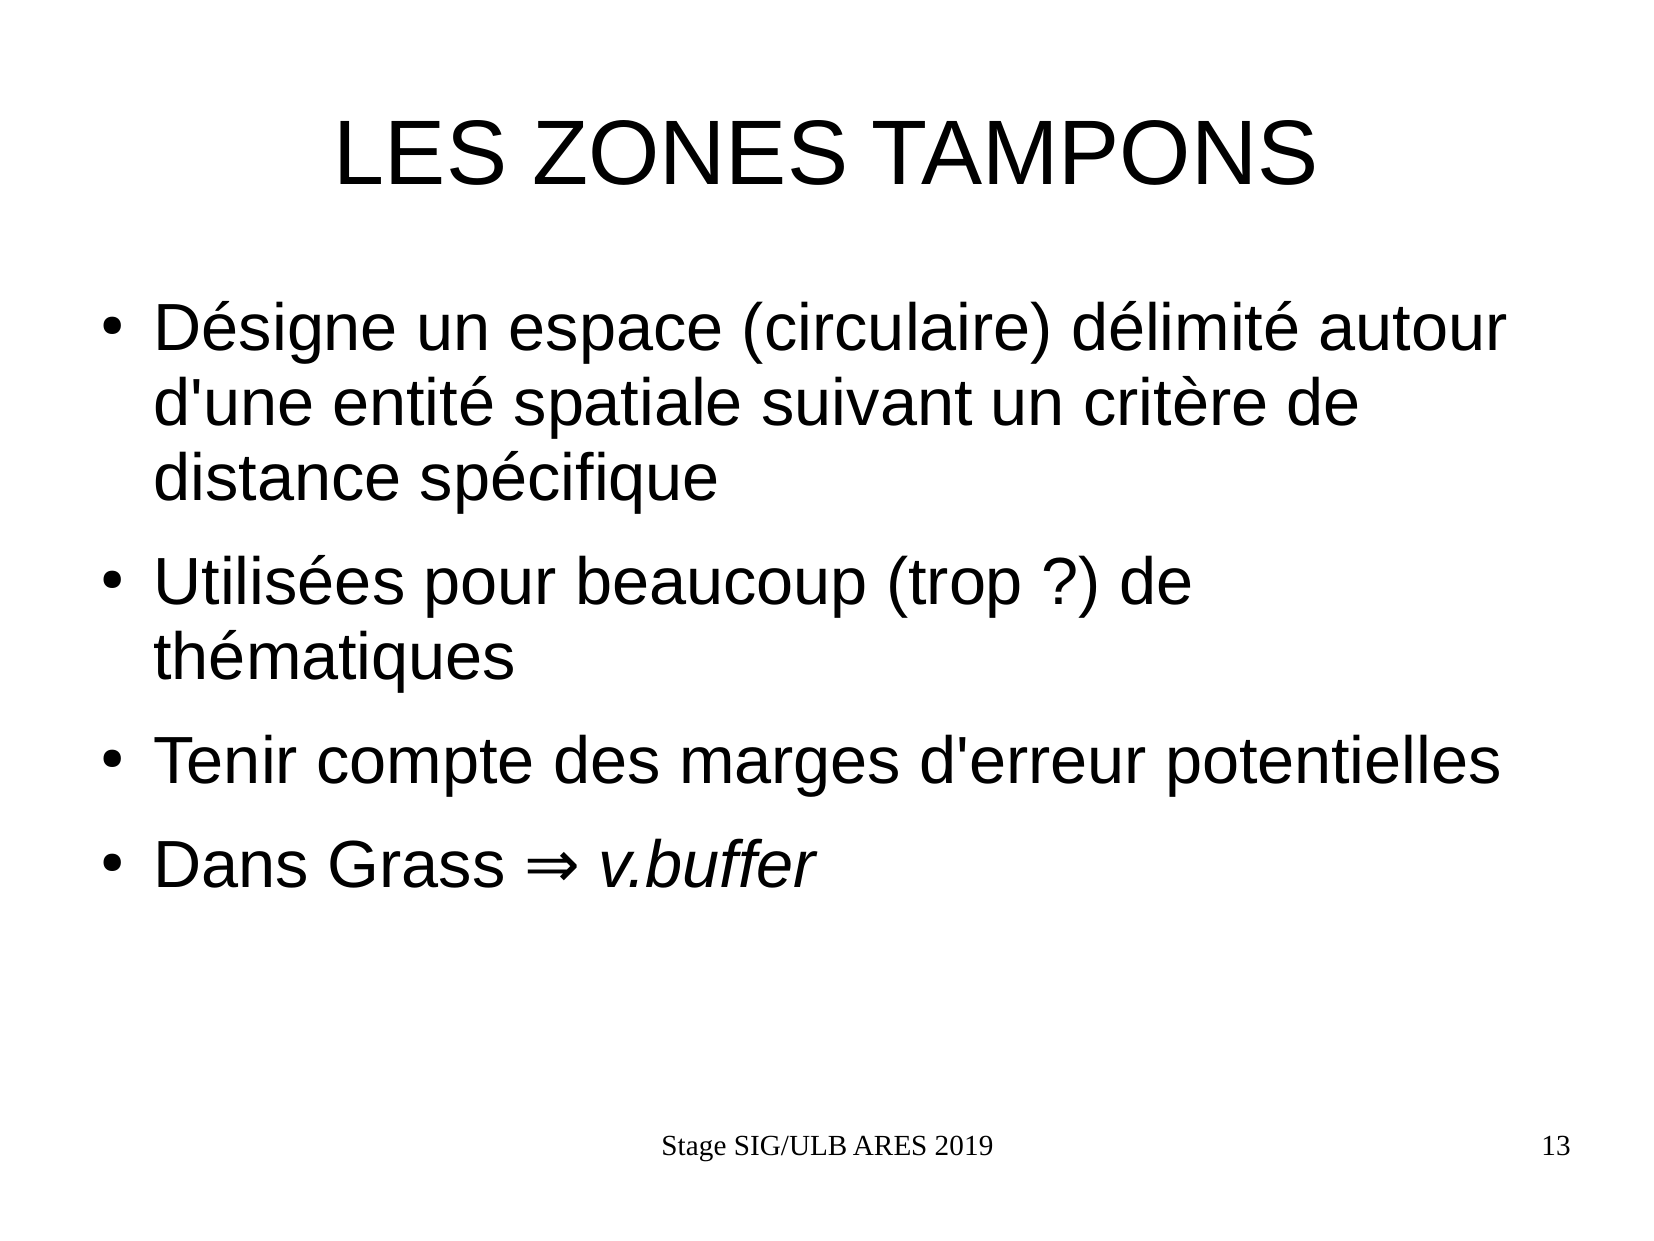

# LES ZONES TAMPONS
Désigne un espace (circulaire) délimité autour d'une entité spatiale suivant un critère de distance spécifique
Utilisées pour beaucoup (trop ?) de thématiques
Tenir compte des marges d'erreur potentielles
Dans Grass ⇒ v.buffer
Stage SIG/ULB ARES 2019
13